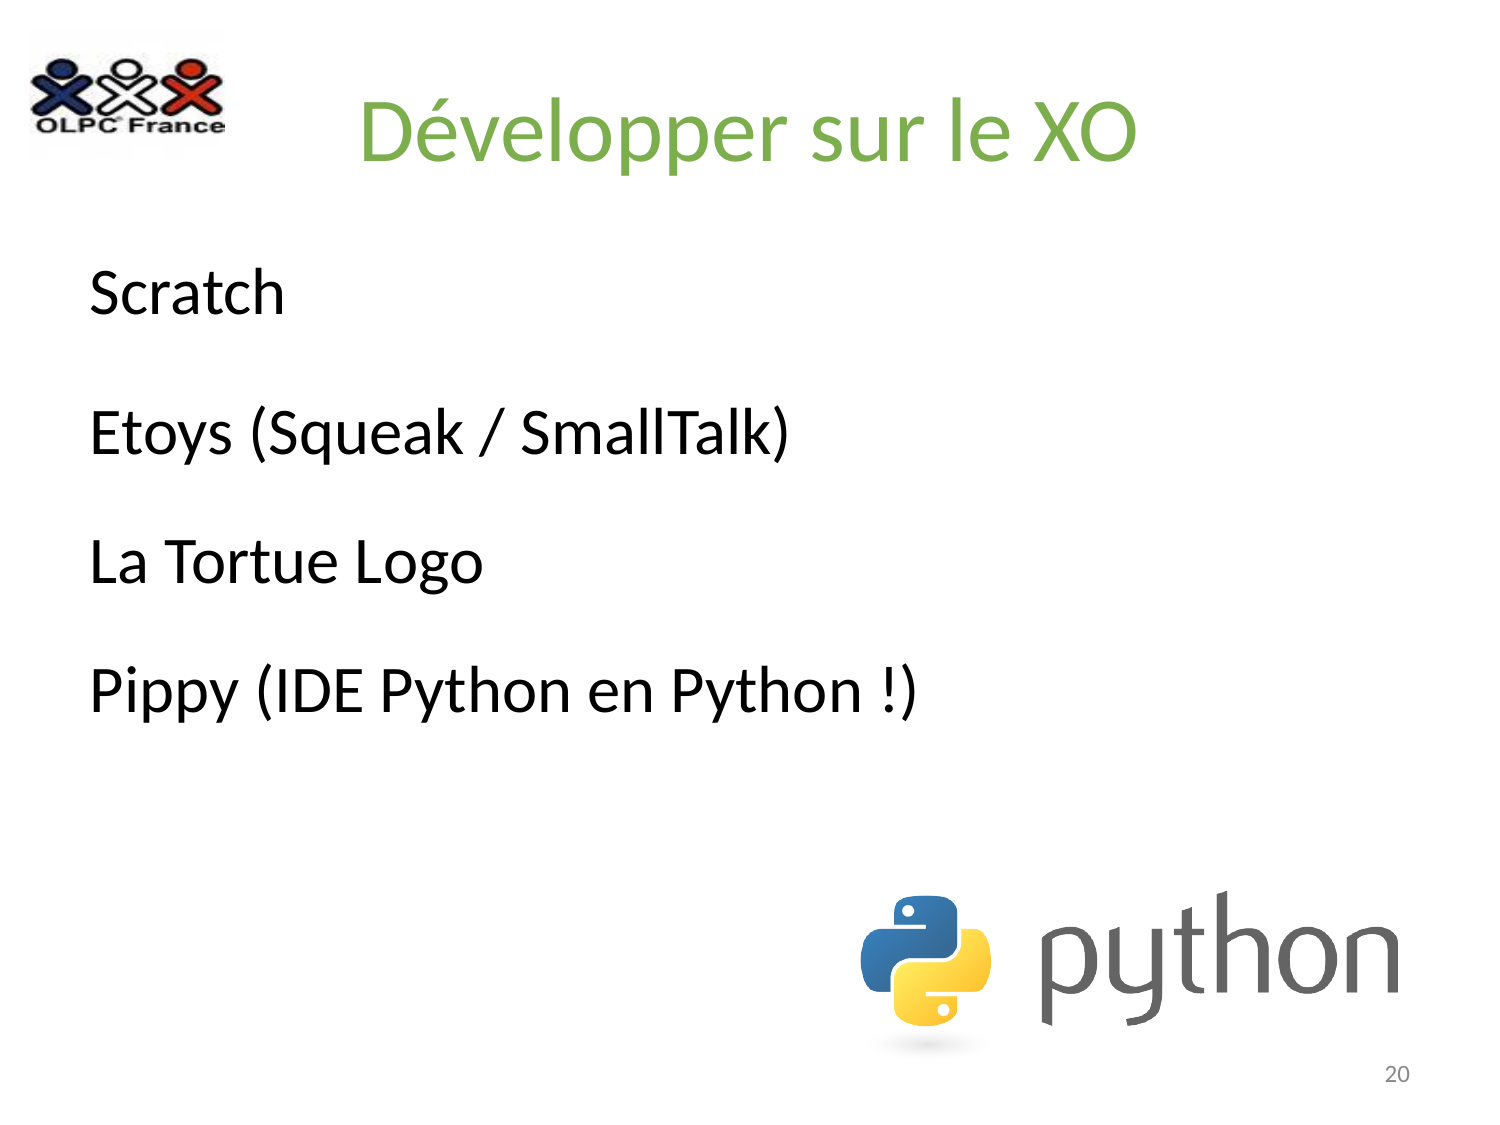

# Développer sur le XO
Scratch
Etoys (Squeak / SmallTalk)
La Tortue Logo
Pippy (IDE Python en Python !)